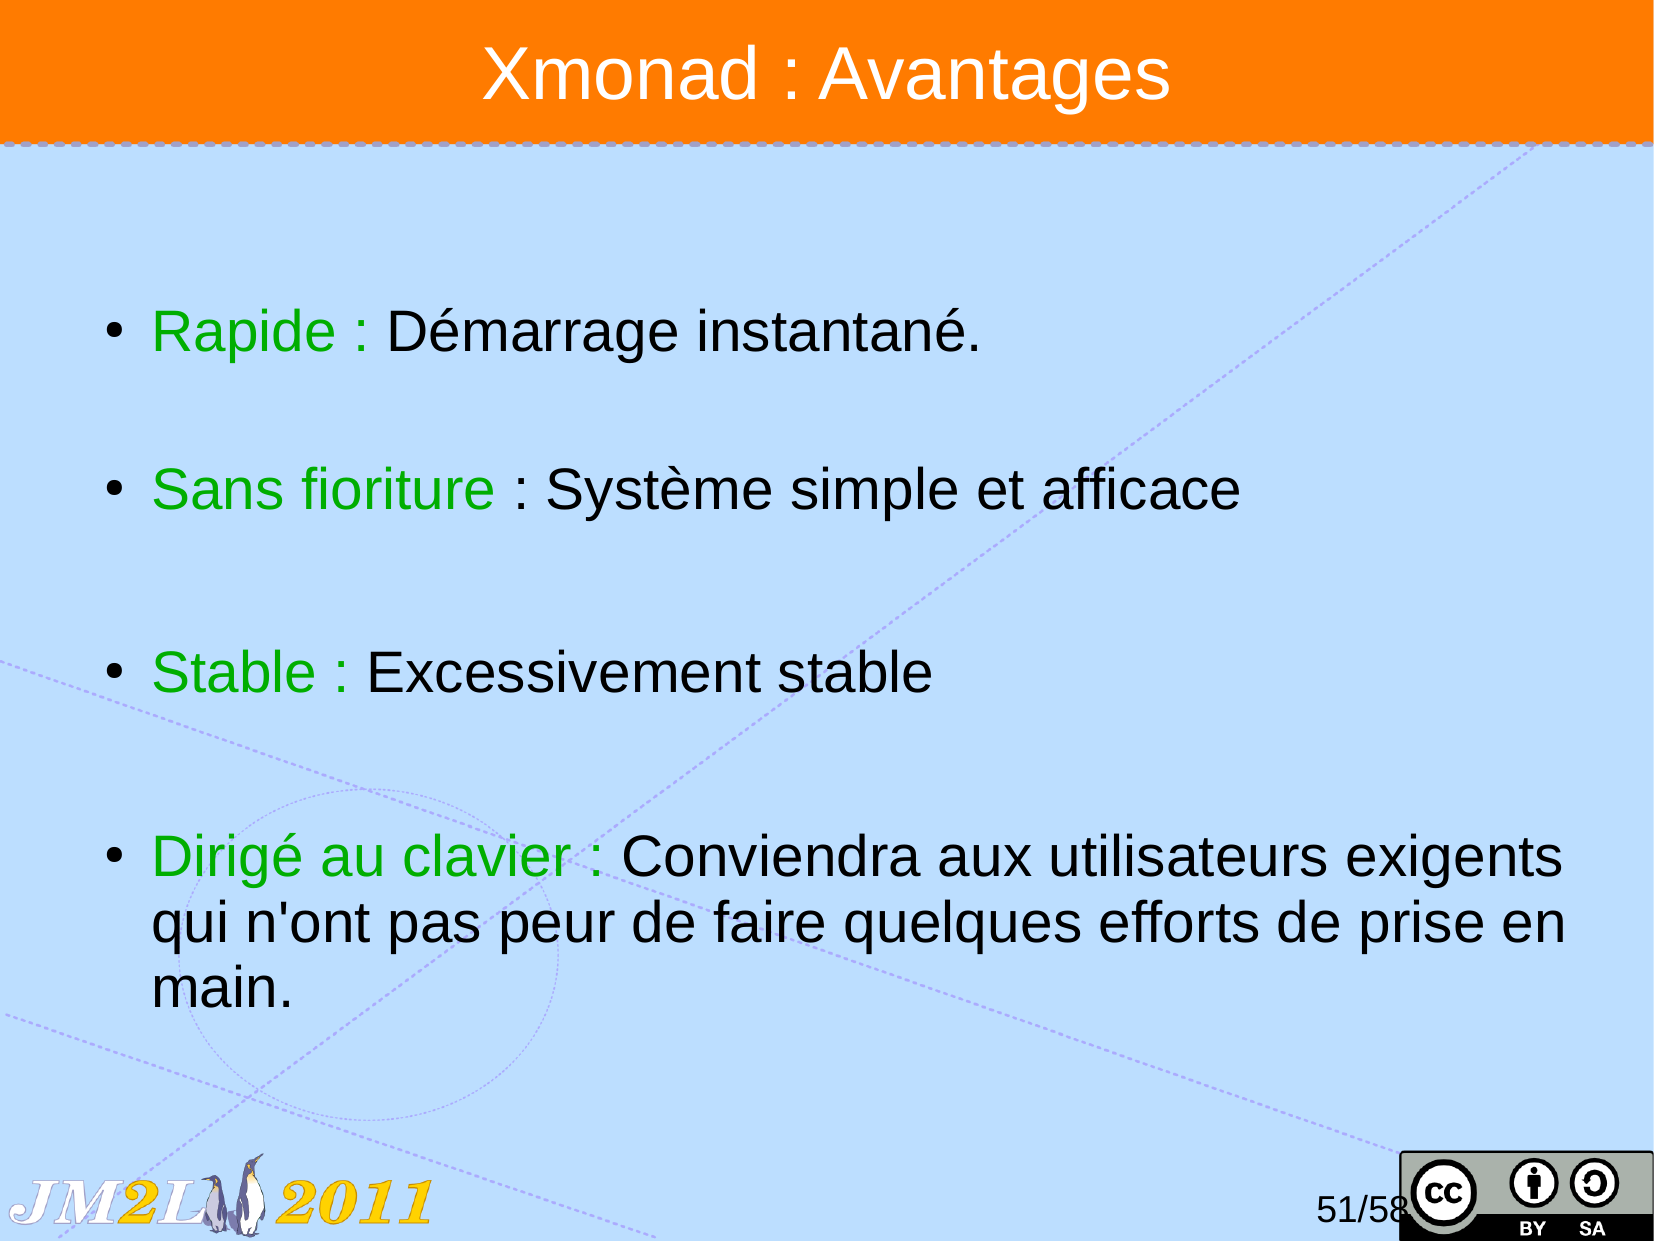

# Xmonad : Avantages
Rapide : Démarrage instantané.
Sans fioriture : Système simple et afficace
Stable : Excessivement stable
Dirigé au clavier : Conviendra aux utilisateurs exigents qui n'ont pas peur de faire quelques efforts de prise en main.